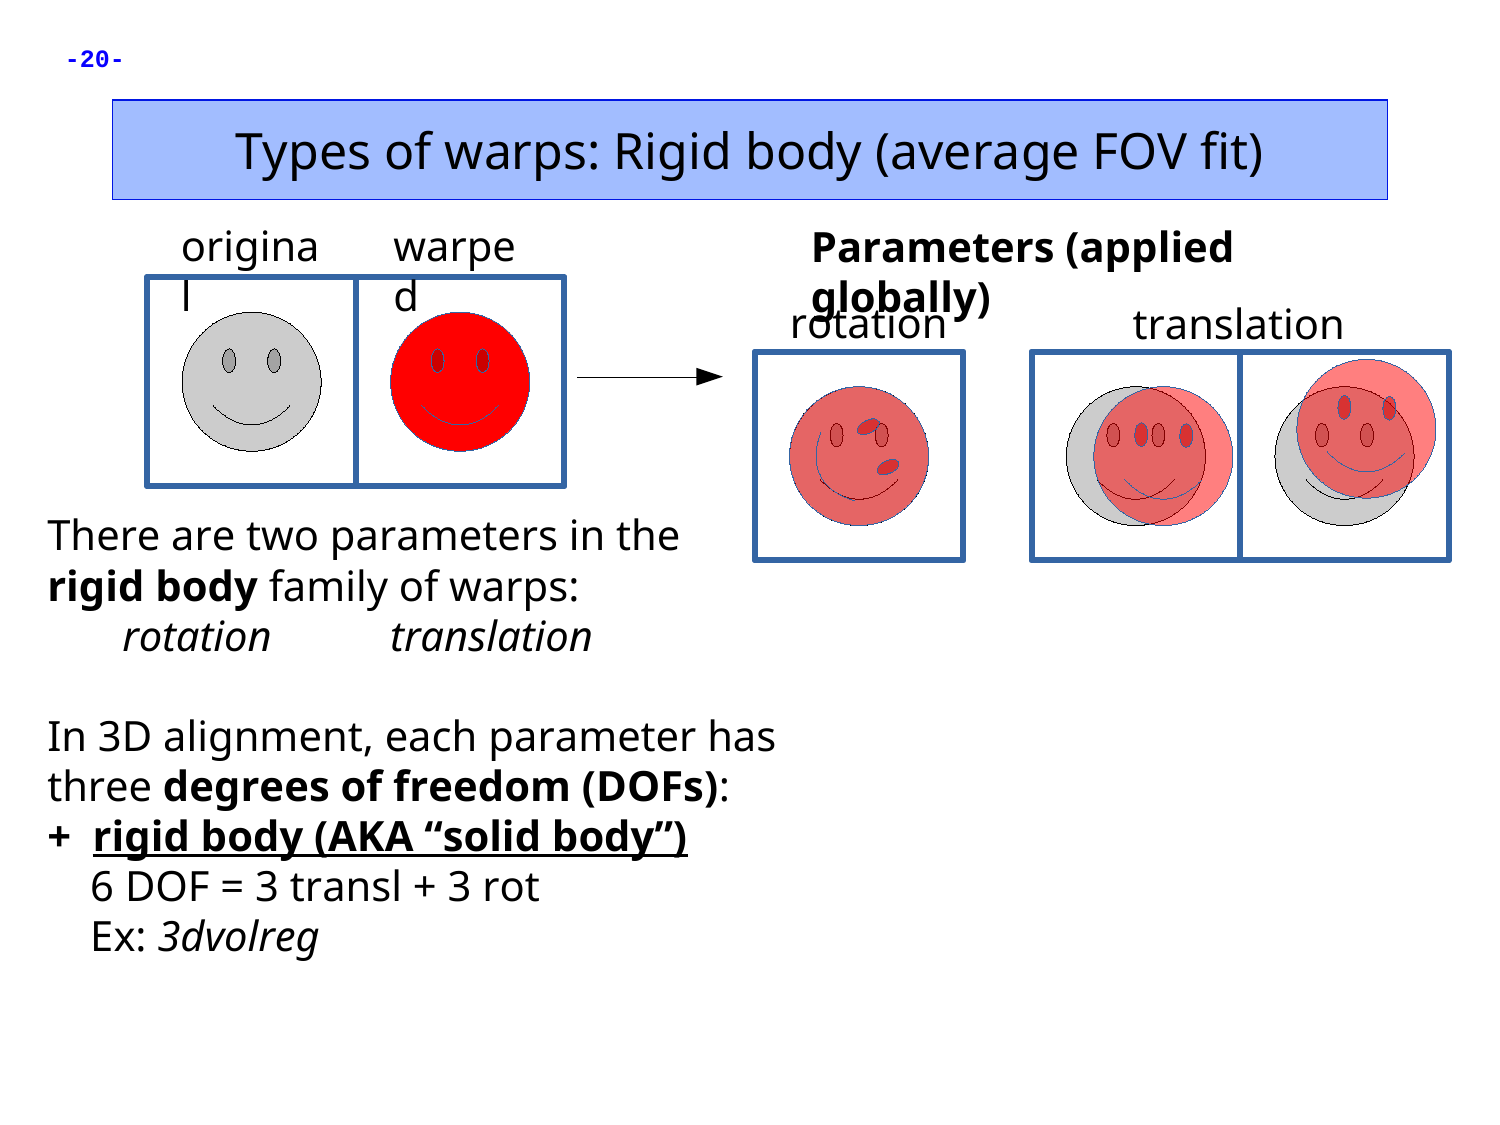

Types of warps: Rigid body (average FOV fit)
original
warped
Parameters (applied globally)
rotation
translation
There are two parameters in the
rigid body family of warps:
	rotation 	 translation
In 3D alignment, each parameter has
three degrees of freedom (DOFs):
+ rigid body (AKA “solid body”)
 6 DOF = 3 transl + 3 rot
 Ex: 3dvolreg